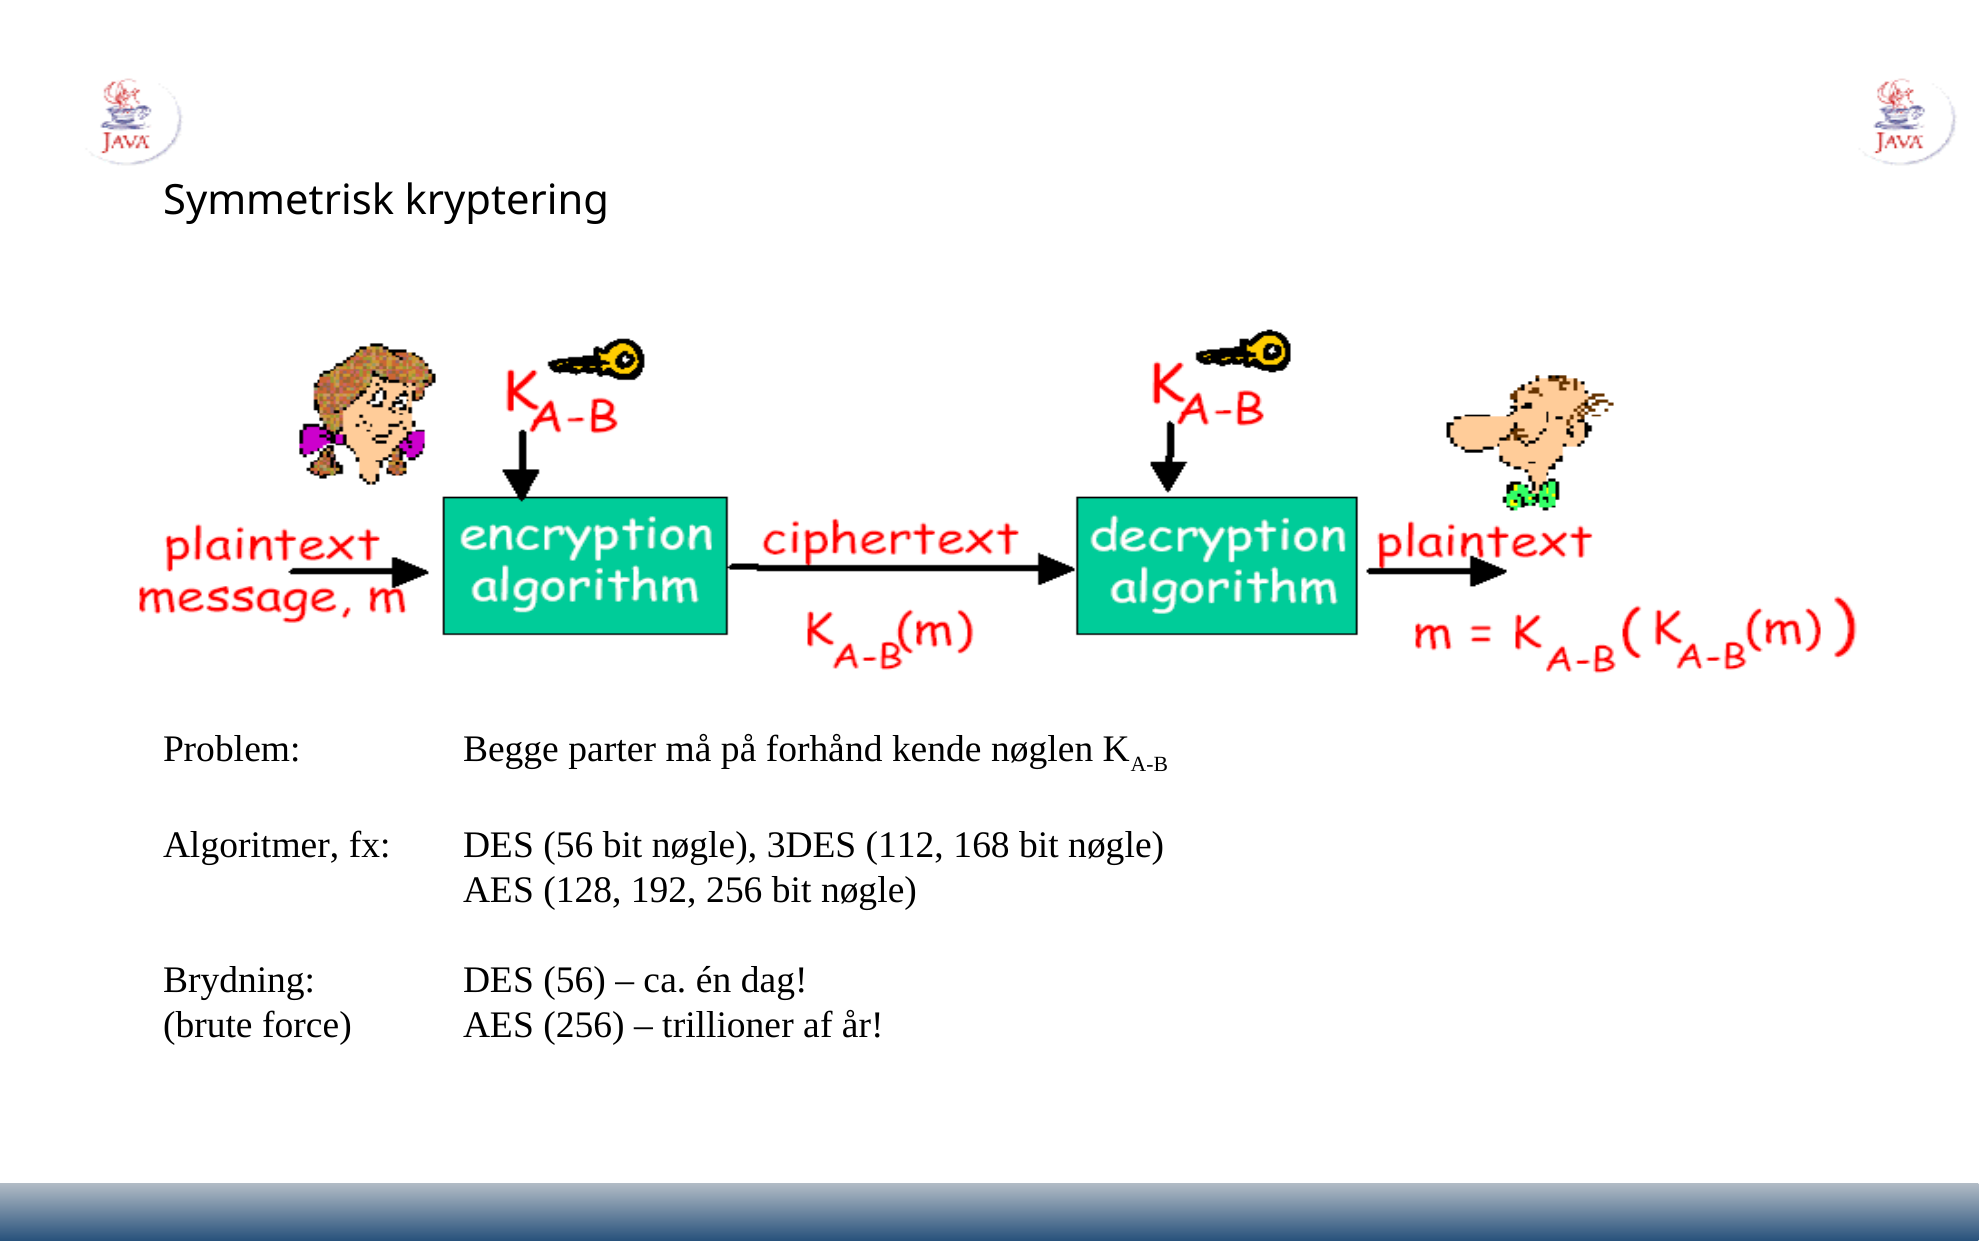

#
Symmetrisk kryptering
Problem:		Begge parter må på forhånd kende nøglen KA-B
Algoritmer, fx:	DES (56 bit nøgle), 3DES (112, 168 bit nøgle)
		AES (128, 192, 256 bit nøgle)
Brydning:	DES (56) – ca. én dag!
(brute force)	AES (256) – trillioner af år!